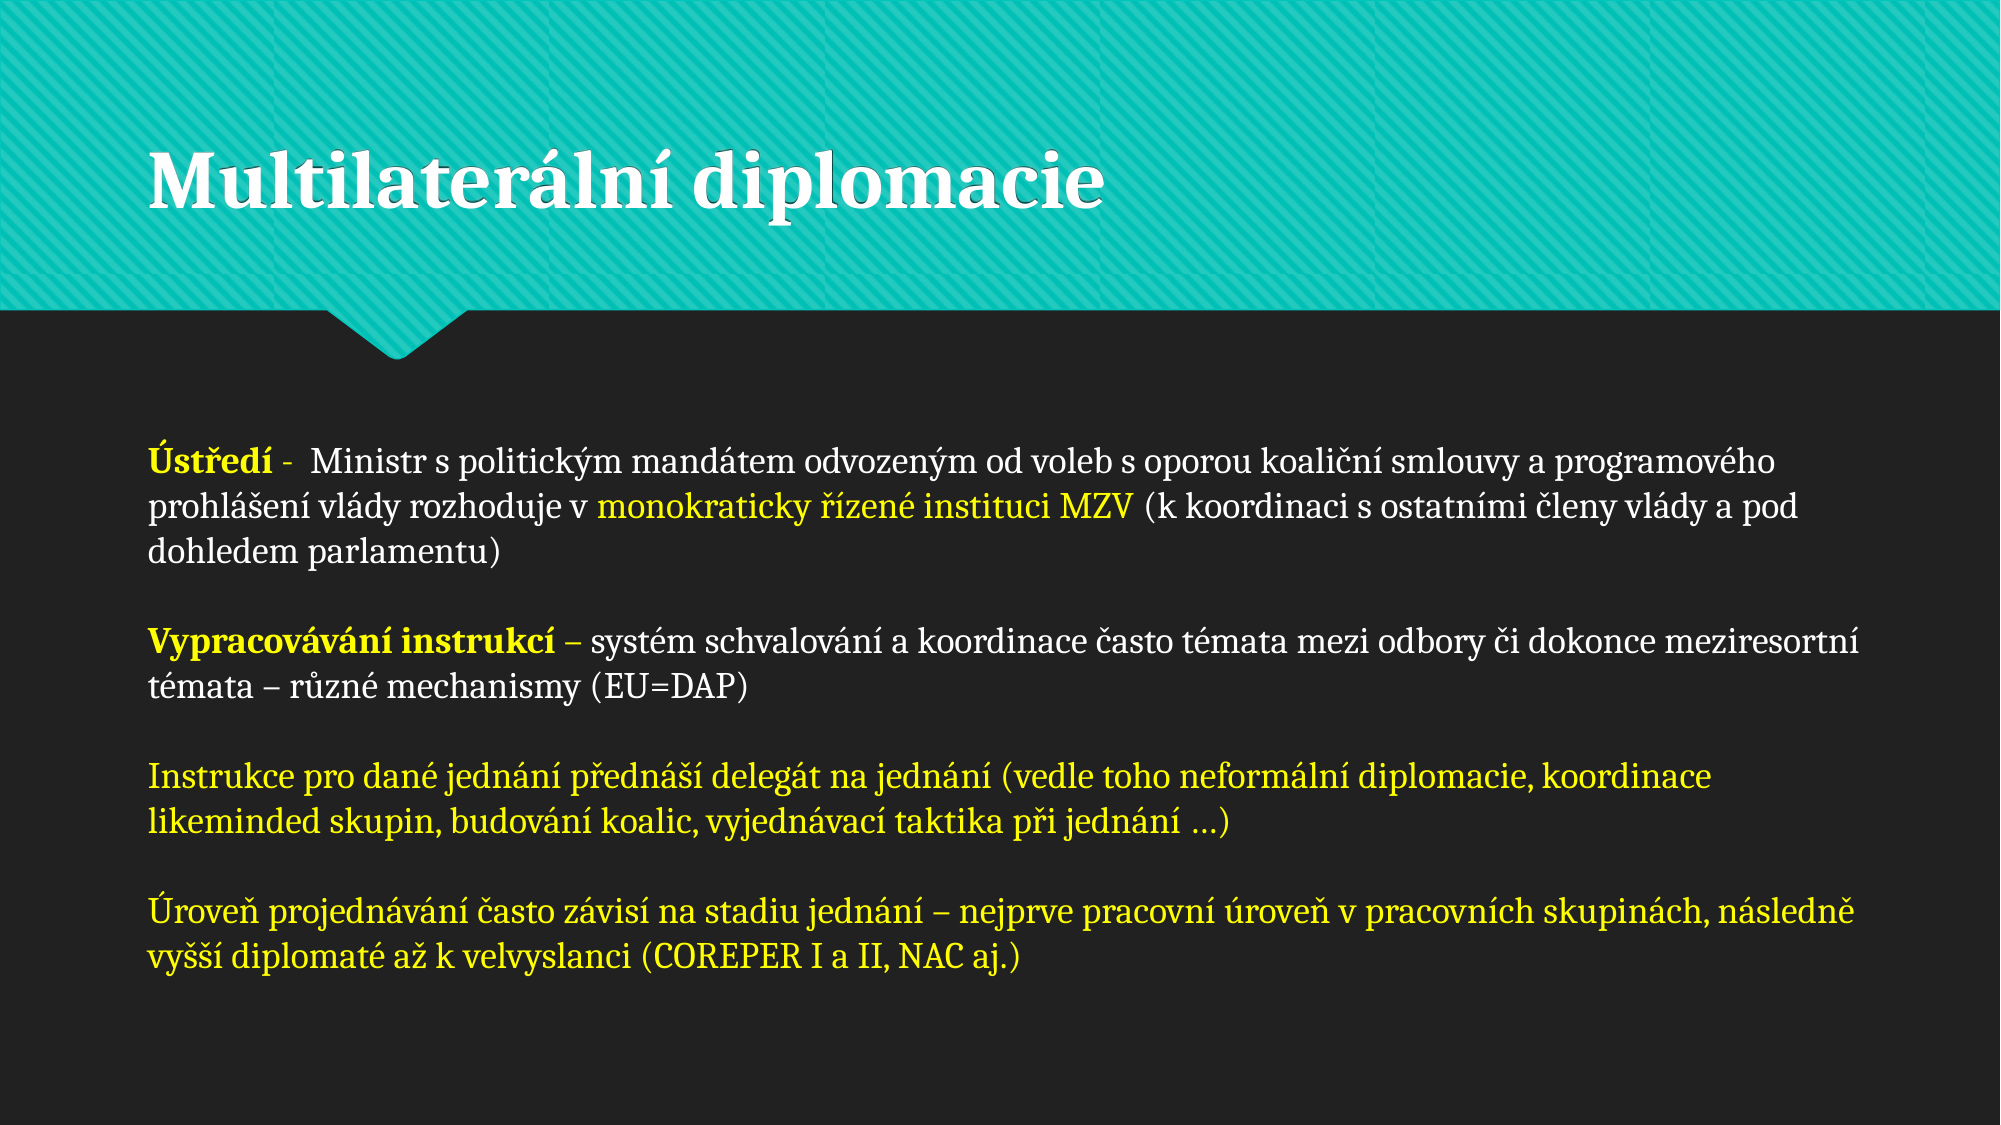

# Multilaterální diplomacie
Ústředí - Ministr s politickým mandátem odvozeným od voleb s oporou koaliční smlouvy a programového prohlášení vlády rozhoduje v monokraticky řízené instituci MZV (k koordinaci s ostatními členy vlády a pod dohledem parlamentu)
Vypracovávání instrukcí – systém schvalování a koordinace často témata mezi odbory či dokonce meziresortní témata – různé mechanismy (EU=DAP)
Instrukce pro dané jednání přednáší delegát na jednání (vedle toho neformální diplomacie, koordinace likeminded skupin, budování koalic, vyjednávací taktika při jednání …)
Úroveň projednávání často závisí na stadiu jednání – nejprve pracovní úroveň v pracovních skupinách, následně vyšší diplomaté až k velvyslanci (COREPER I a II, NAC aj.)